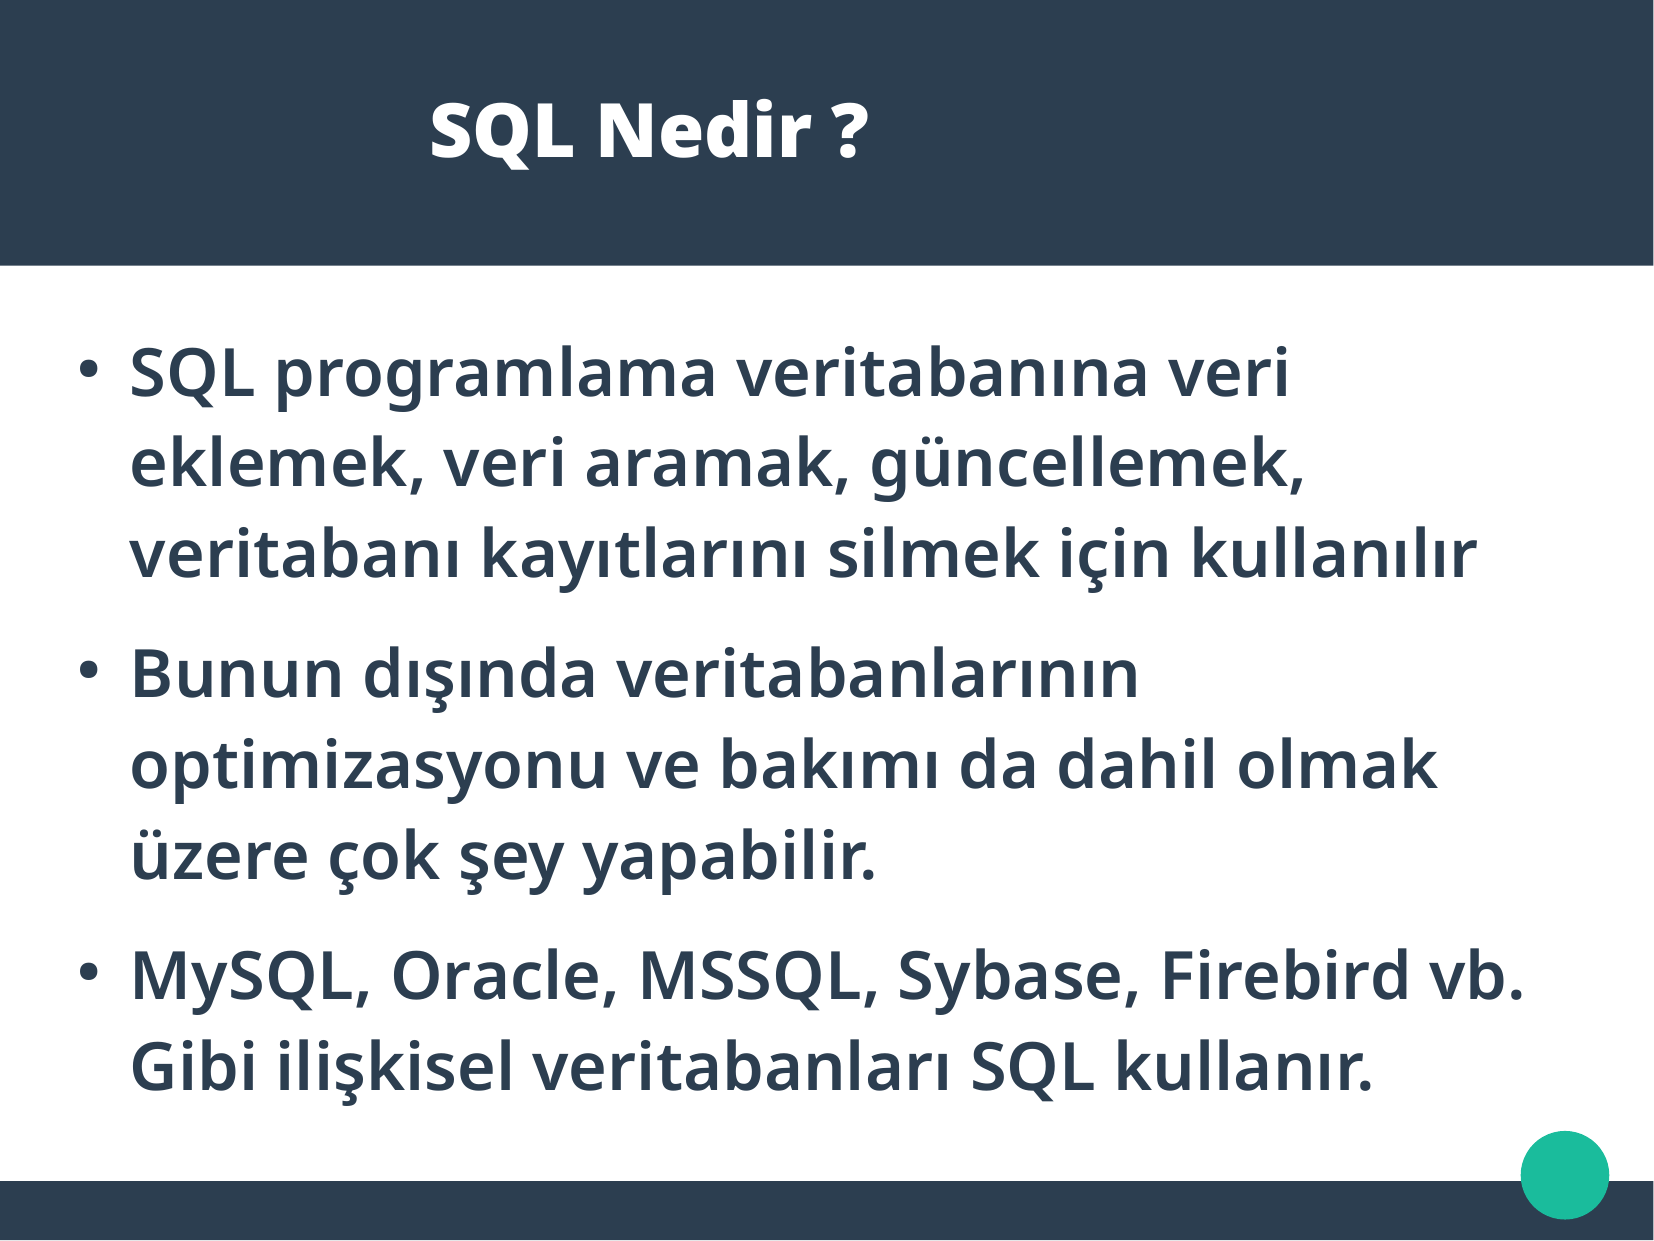

# SQL Nedir ?
SQL programlama veritabanına veri eklemek, veri aramak, güncellemek, veritabanı kayıtlarını silmek için kullanılır
Bunun dışında veritabanlarının optimizasyonu ve bakımı da dahil olmak üzere çok şey yapabilir.
MySQL, Oracle, MSSQL, Sybase, Firebird vb. Gibi ilişkisel veritabanları SQL kullanır.